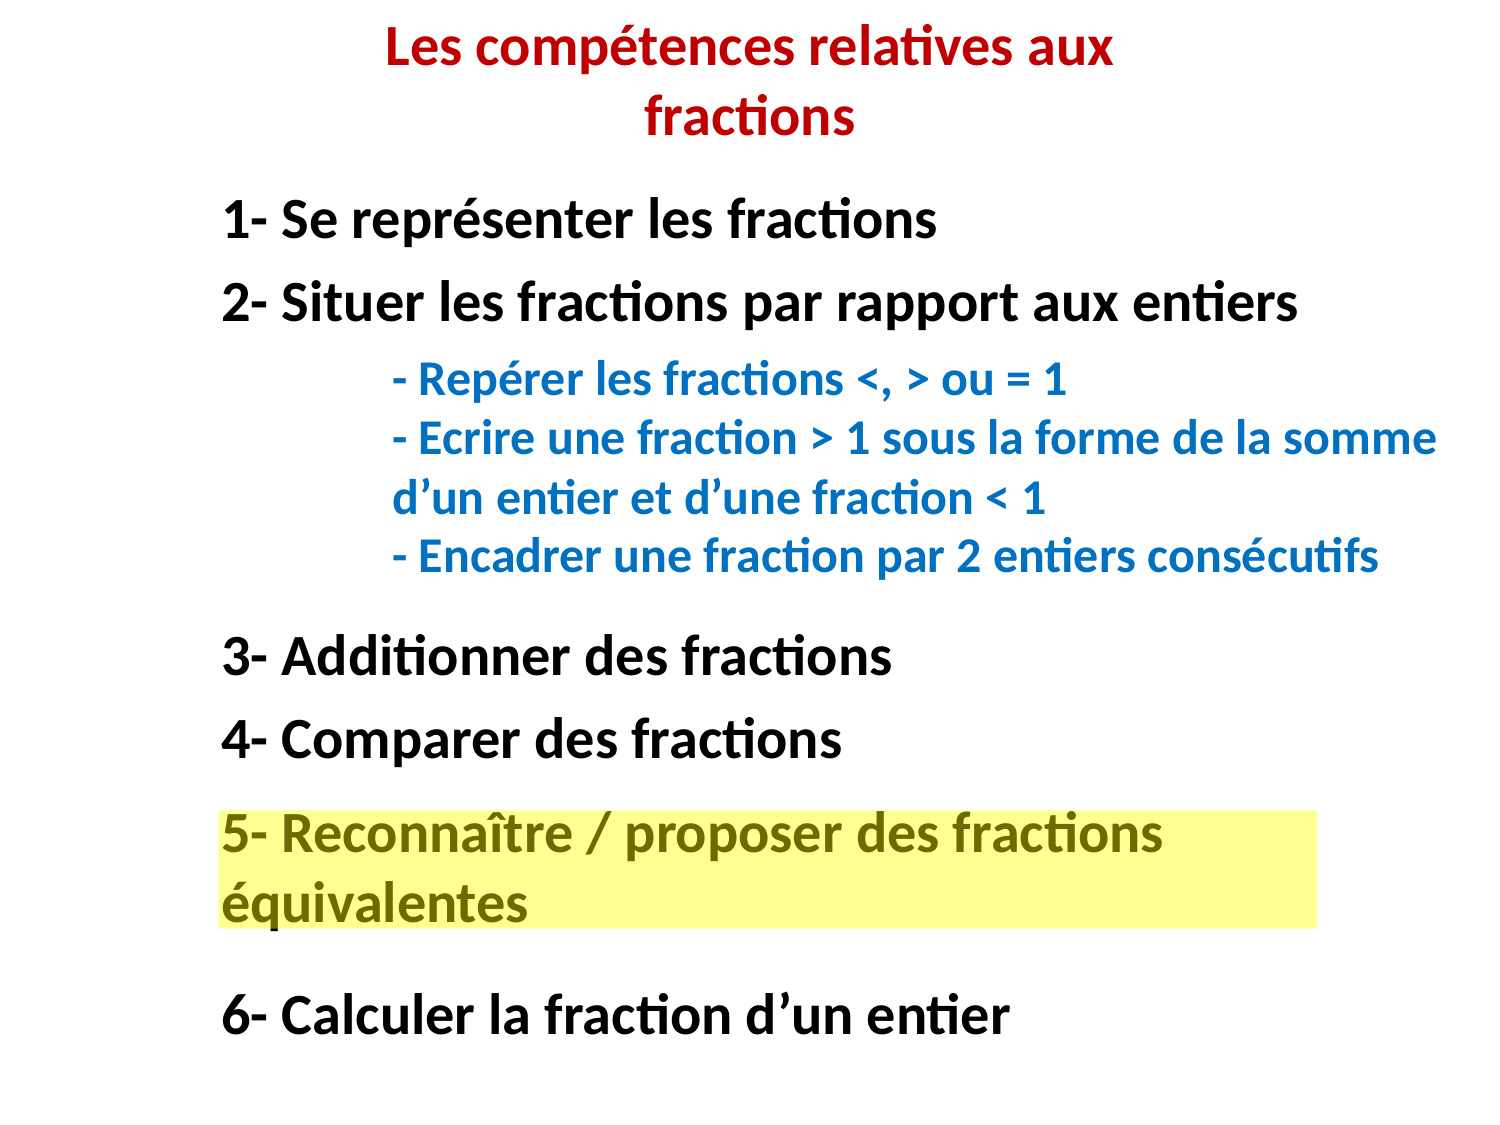

Les compétences relatives aux fractions
1- Se représenter les fractions
2- Situer les fractions par rapport aux entiers
- Repérer les fractions <, > ou = 1
- Ecrire une fraction > 1 sous la forme de la somme d’un entier et d’une fraction < 1
- Encadrer une fraction par 2 entiers consécutifs
3- Additionner des fractions
4- Comparer des fractions
5- Reconnaître / proposer des fractions équivalentes
6- Calculer la fraction d’un entier